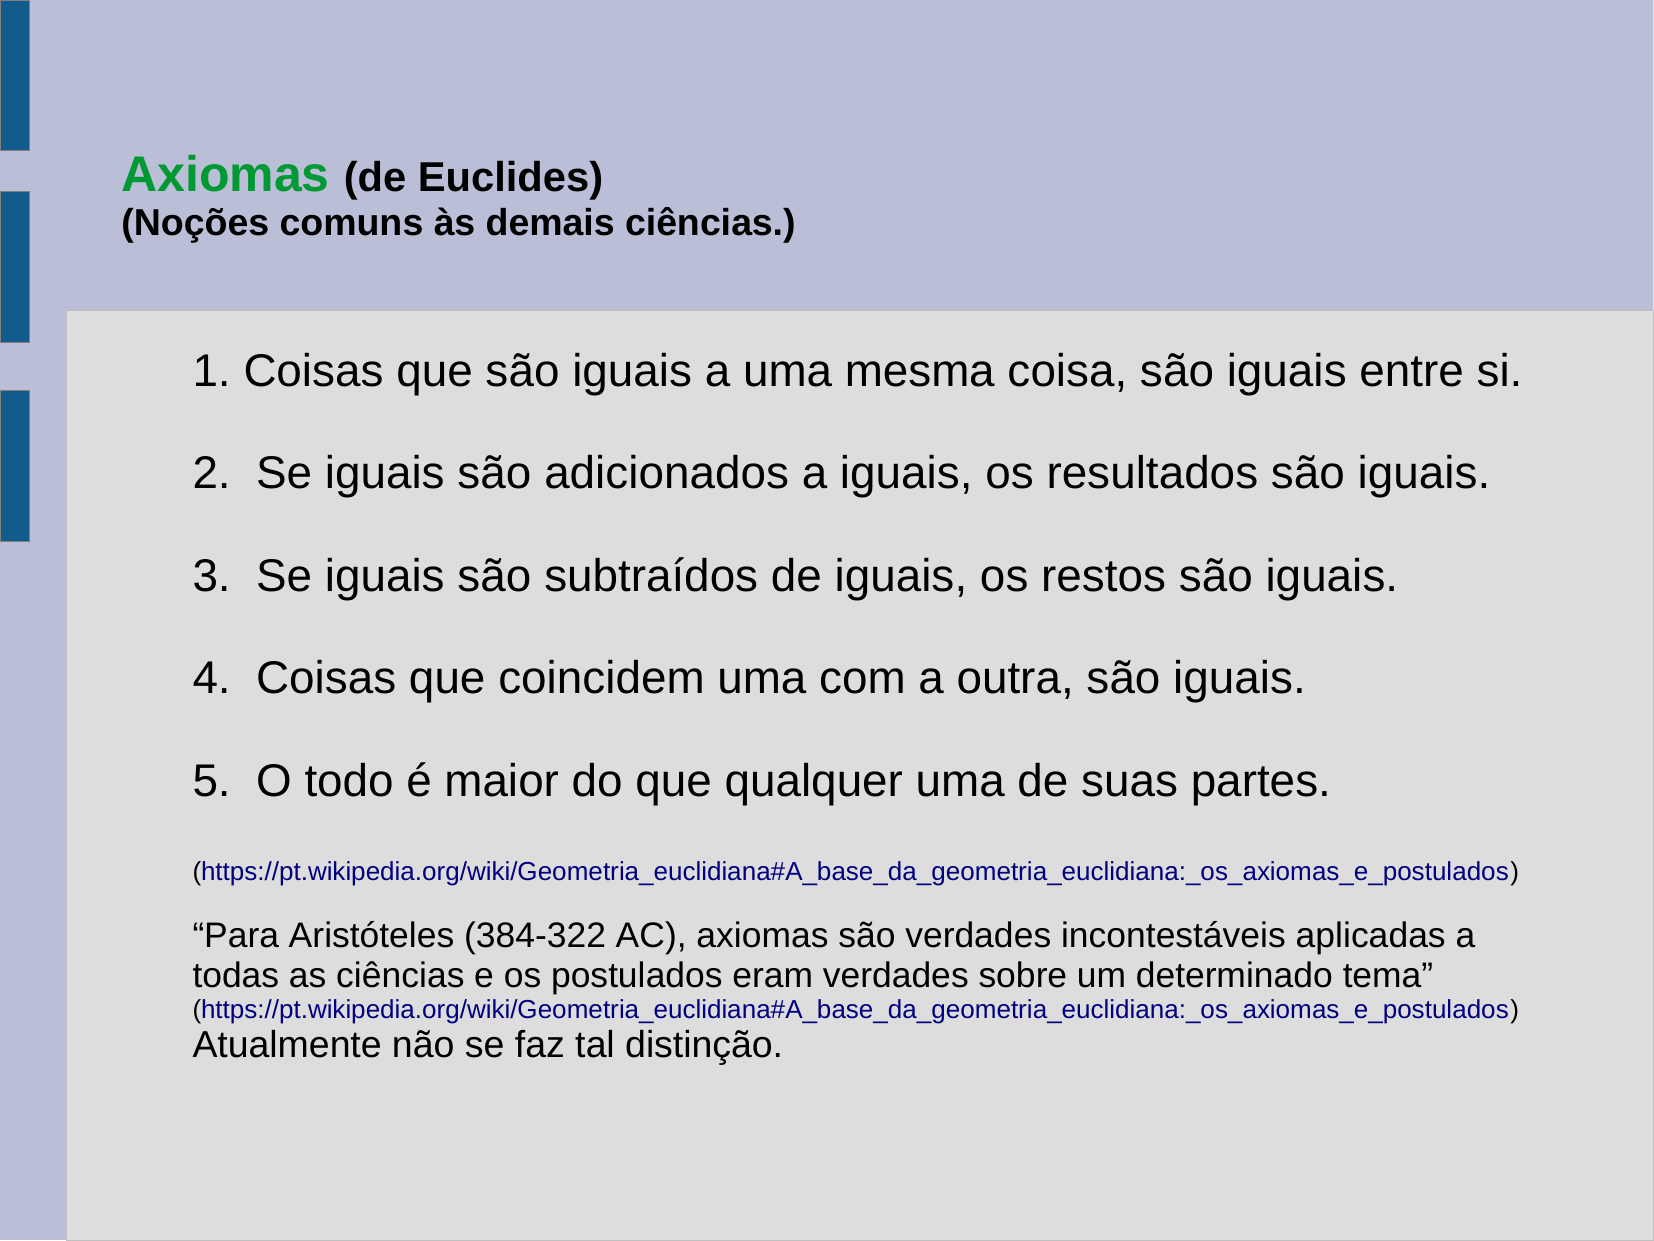

# Axiomas (de Euclides) (Noções comuns às demais ciências.)
1. Coisas que são iguais a uma mesma coisa, são iguais entre si.
2. Se iguais são adicionados a iguais, os resultados são iguais.
3. Se iguais são subtraídos de iguais, os restos são iguais.
4. Coisas que coincidem uma com a outra, são iguais.
5. O todo é maior do que qualquer uma de suas partes.
(https://pt.wikipedia.org/wiki/Geometria_euclidiana#A_base_da_geometria_euclidiana:_os_axiomas_e_postulados)
“Para Aristóteles (384-322 AC), axiomas são verdades incontestáveis aplicadas a todas as ciências e os postulados eram verdades sobre um determinado tema”
(https://pt.wikipedia.org/wiki/Geometria_euclidiana#A_base_da_geometria_euclidiana:_os_axiomas_e_postulados)
Atualmente não se faz tal distinção.